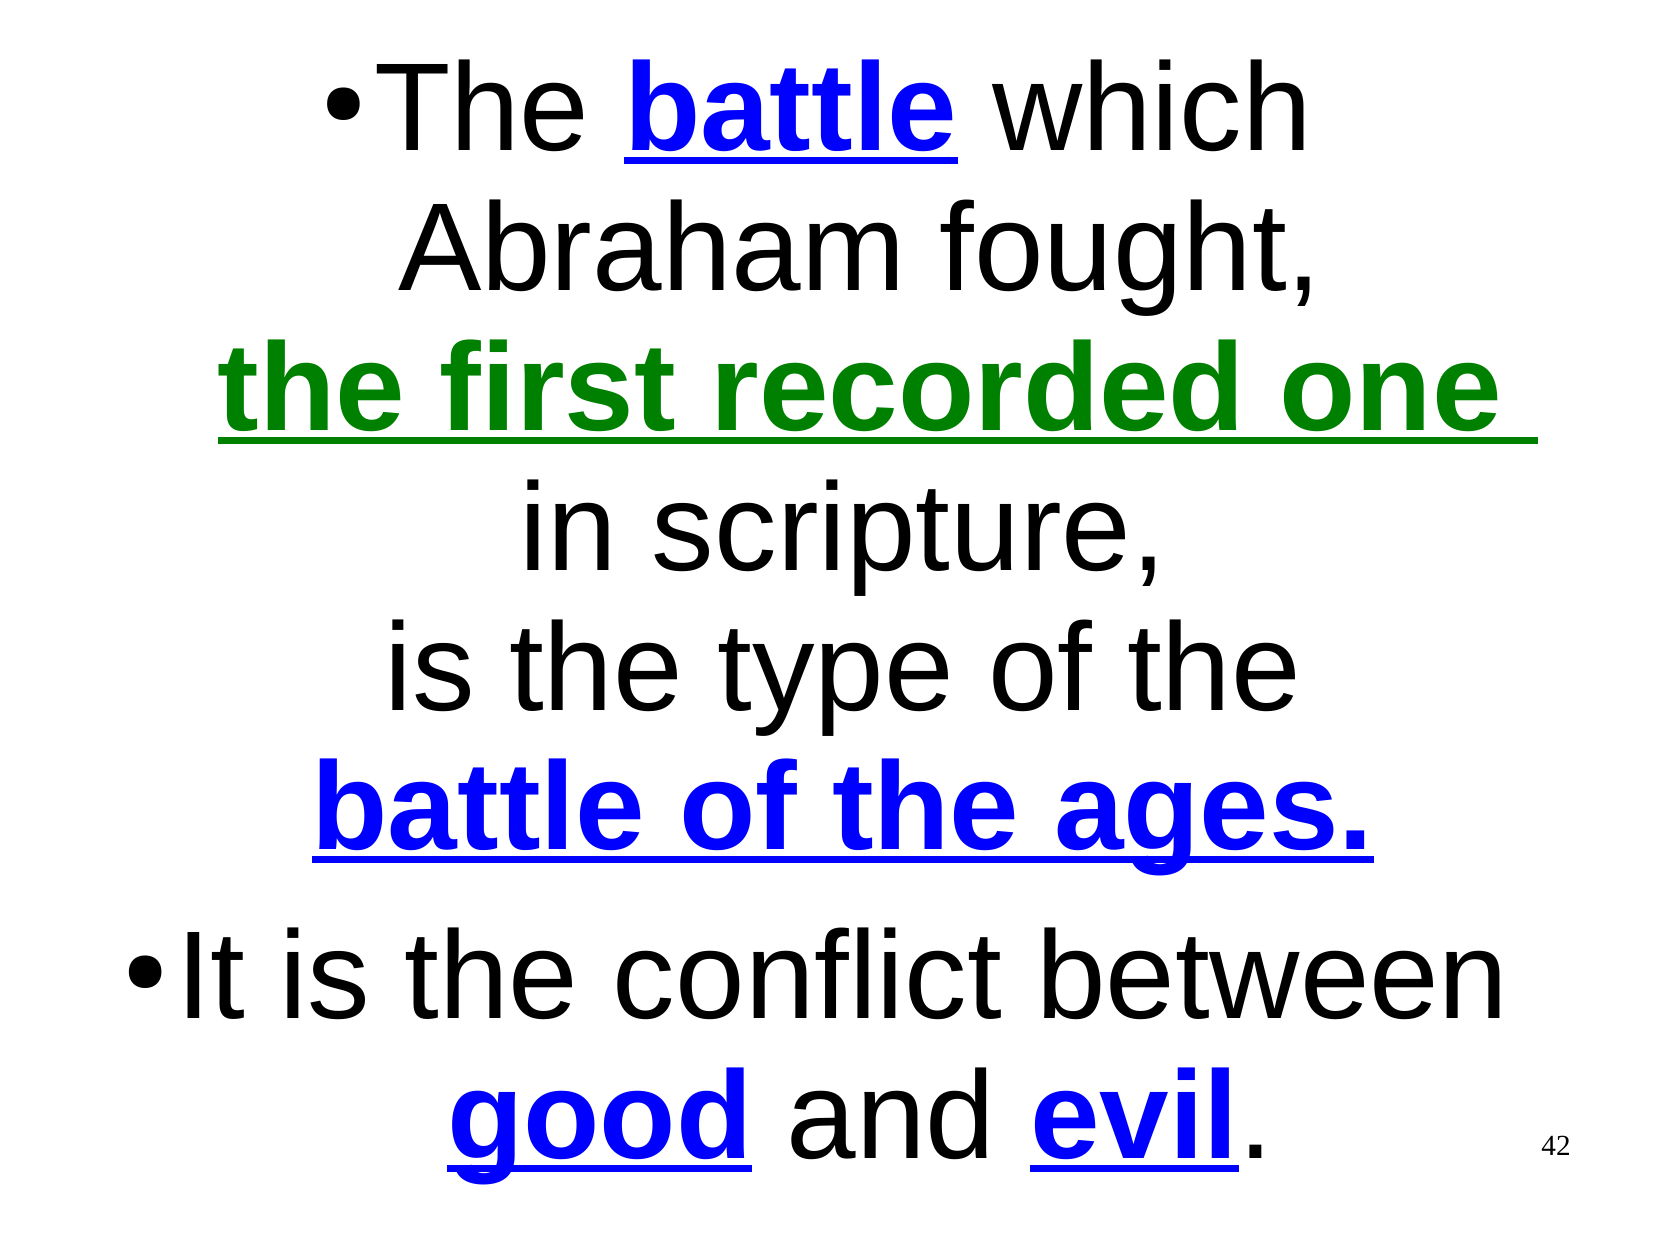

# The battle which Abraham fought, the first recorded one in scripture, is the type of the battle of the ages.
It is the conflict between
good and evil.
42